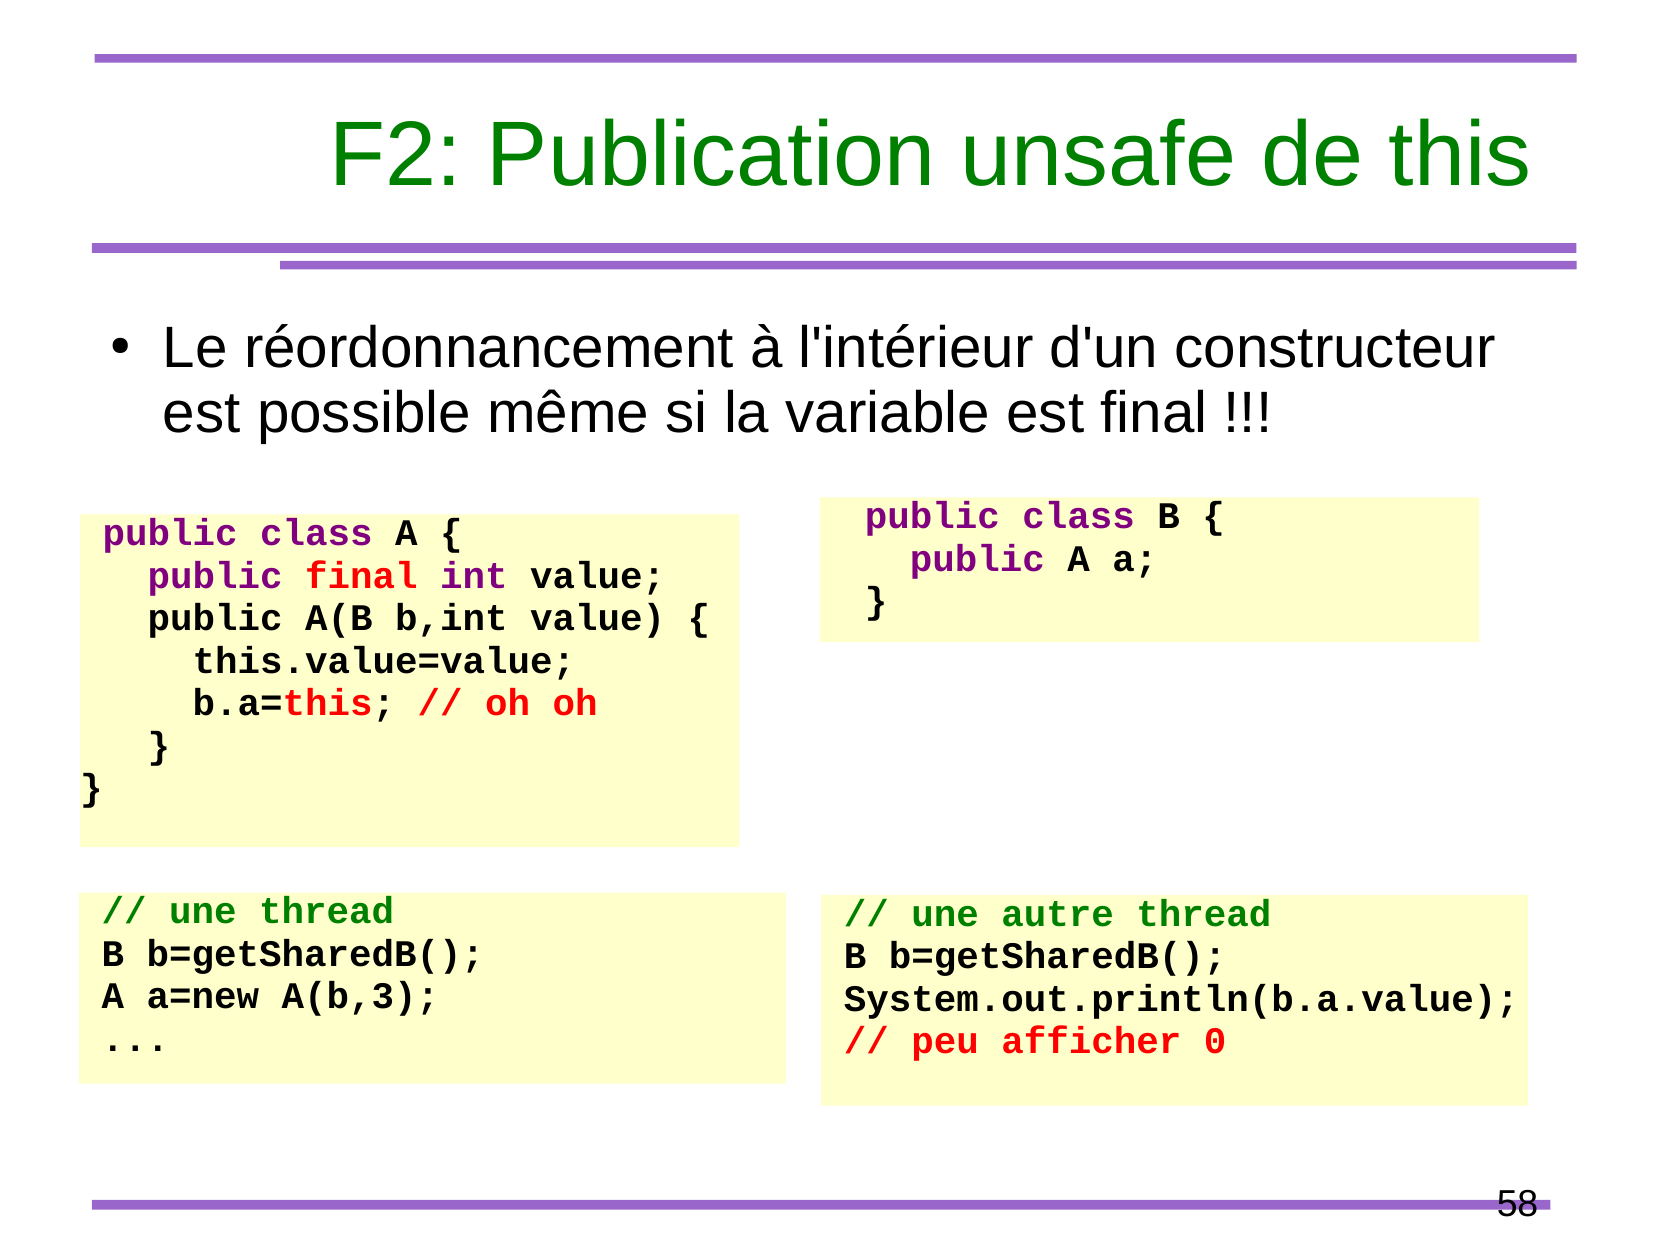

# F2: Publication unsafe de this
Le réordonnancement à l'intérieur d'un constructeur est possible même si la variable est final !!!
 public class B {
 public A a;
 }
 public class A {
 public final int value;
 public A(B b,int value) {
 this.value=value;
 b.a=this; // oh oh
 }
}
 // une thread
 B b=getSharedB();
 A a=new A(b,3);
 ...
 // une autre thread
 B b=getSharedB();
 System.out.println(b.a.value);
 // peu afficher 0